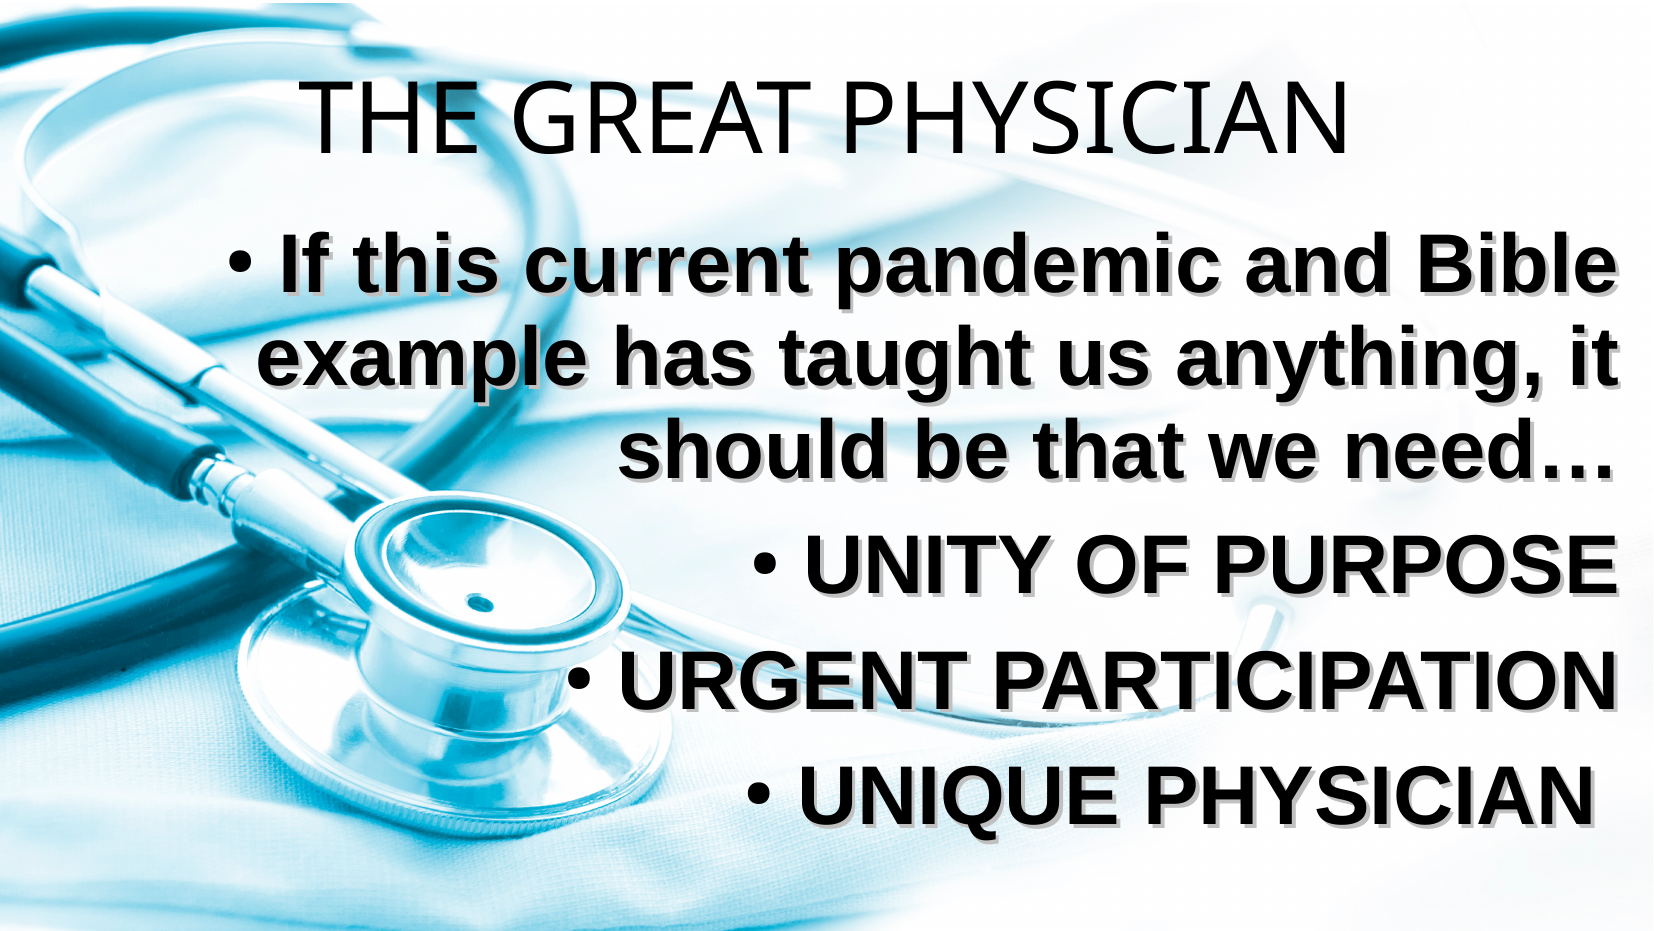

# THE GREAT PHYSICIAN
If this current pandemic and Bible example has taught us anything, it should be that we need…
UNITY OF PURPOSE
URGENT PARTICIPATION
UNIQUE PHYSICIAN